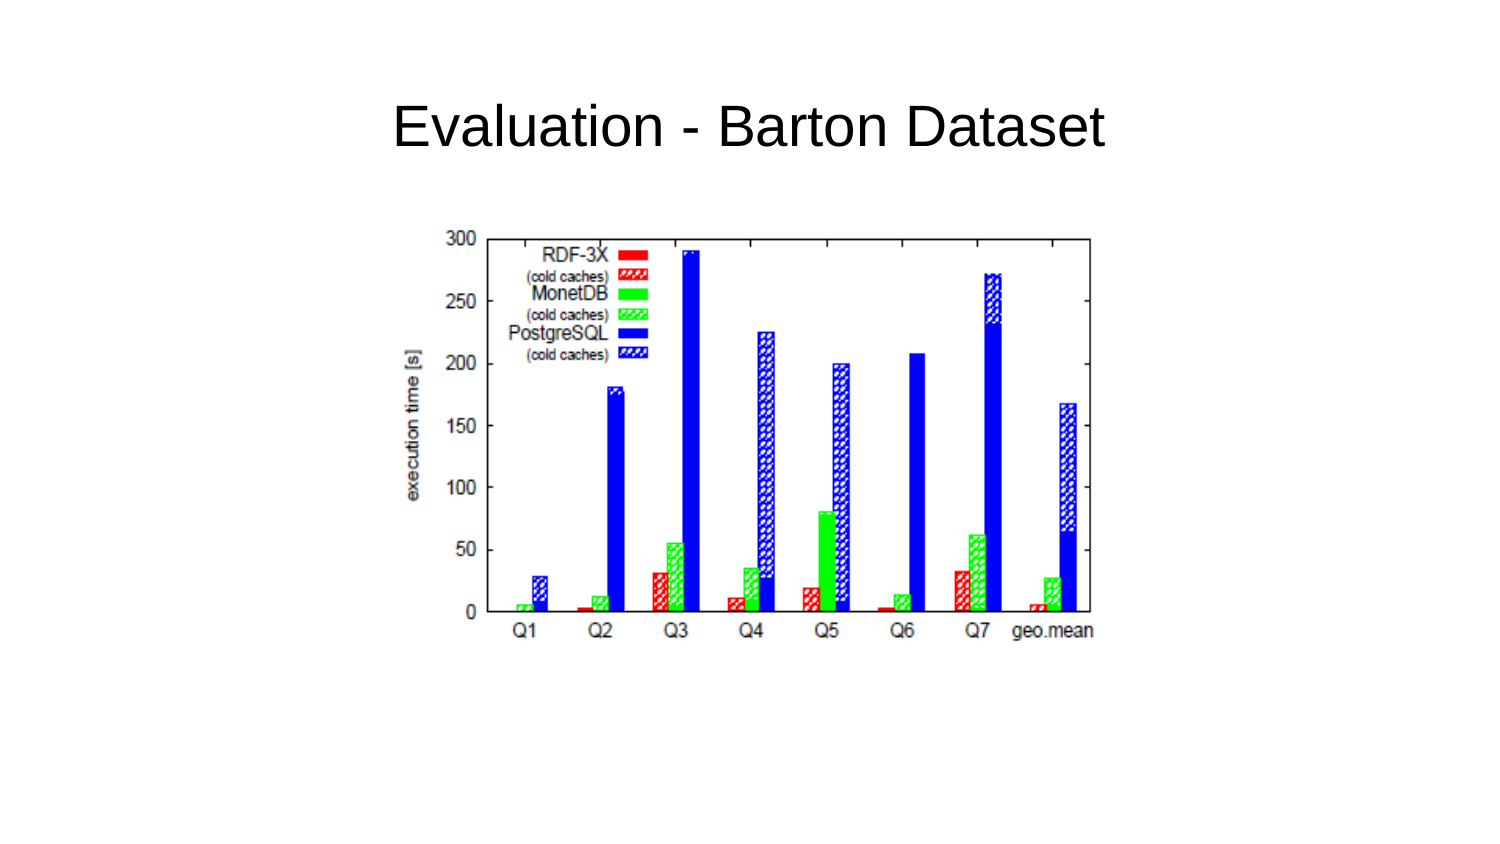

# Evaluation - Barton Dataset
sample query (Q5) select ?a ?c where
{ ?a <origin> <marcorg/DLC>. ?a <records> ?b.
?b <type >?c. filter (?c != <Text>) }